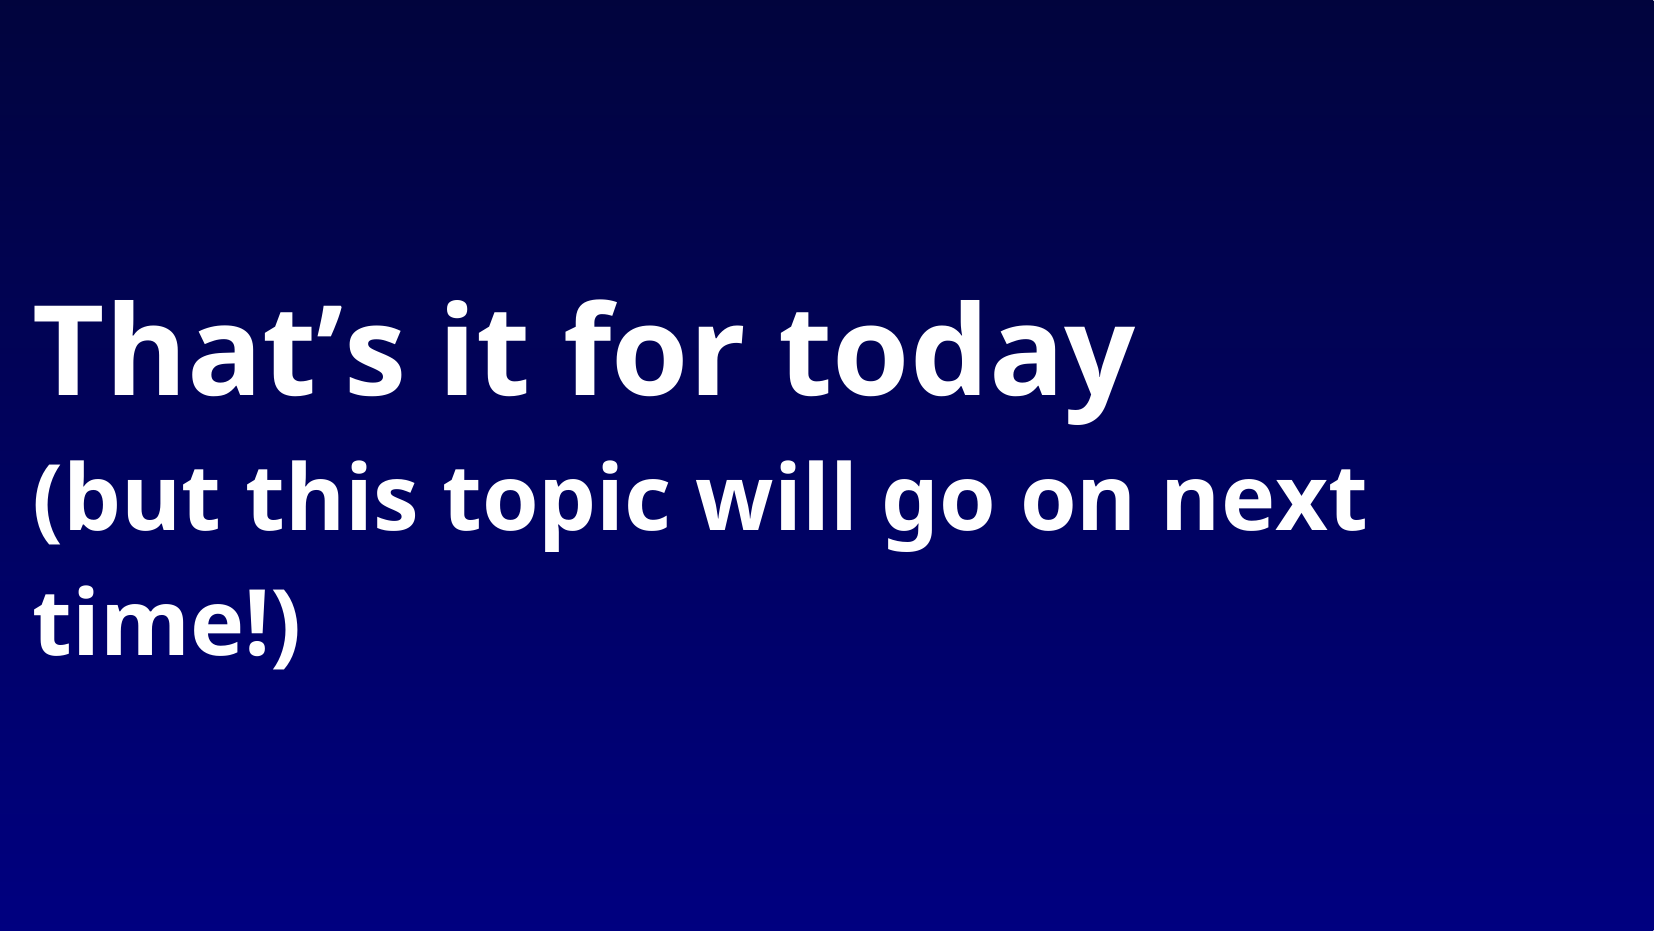

That’s it for today
(but this topic will go on next time!)